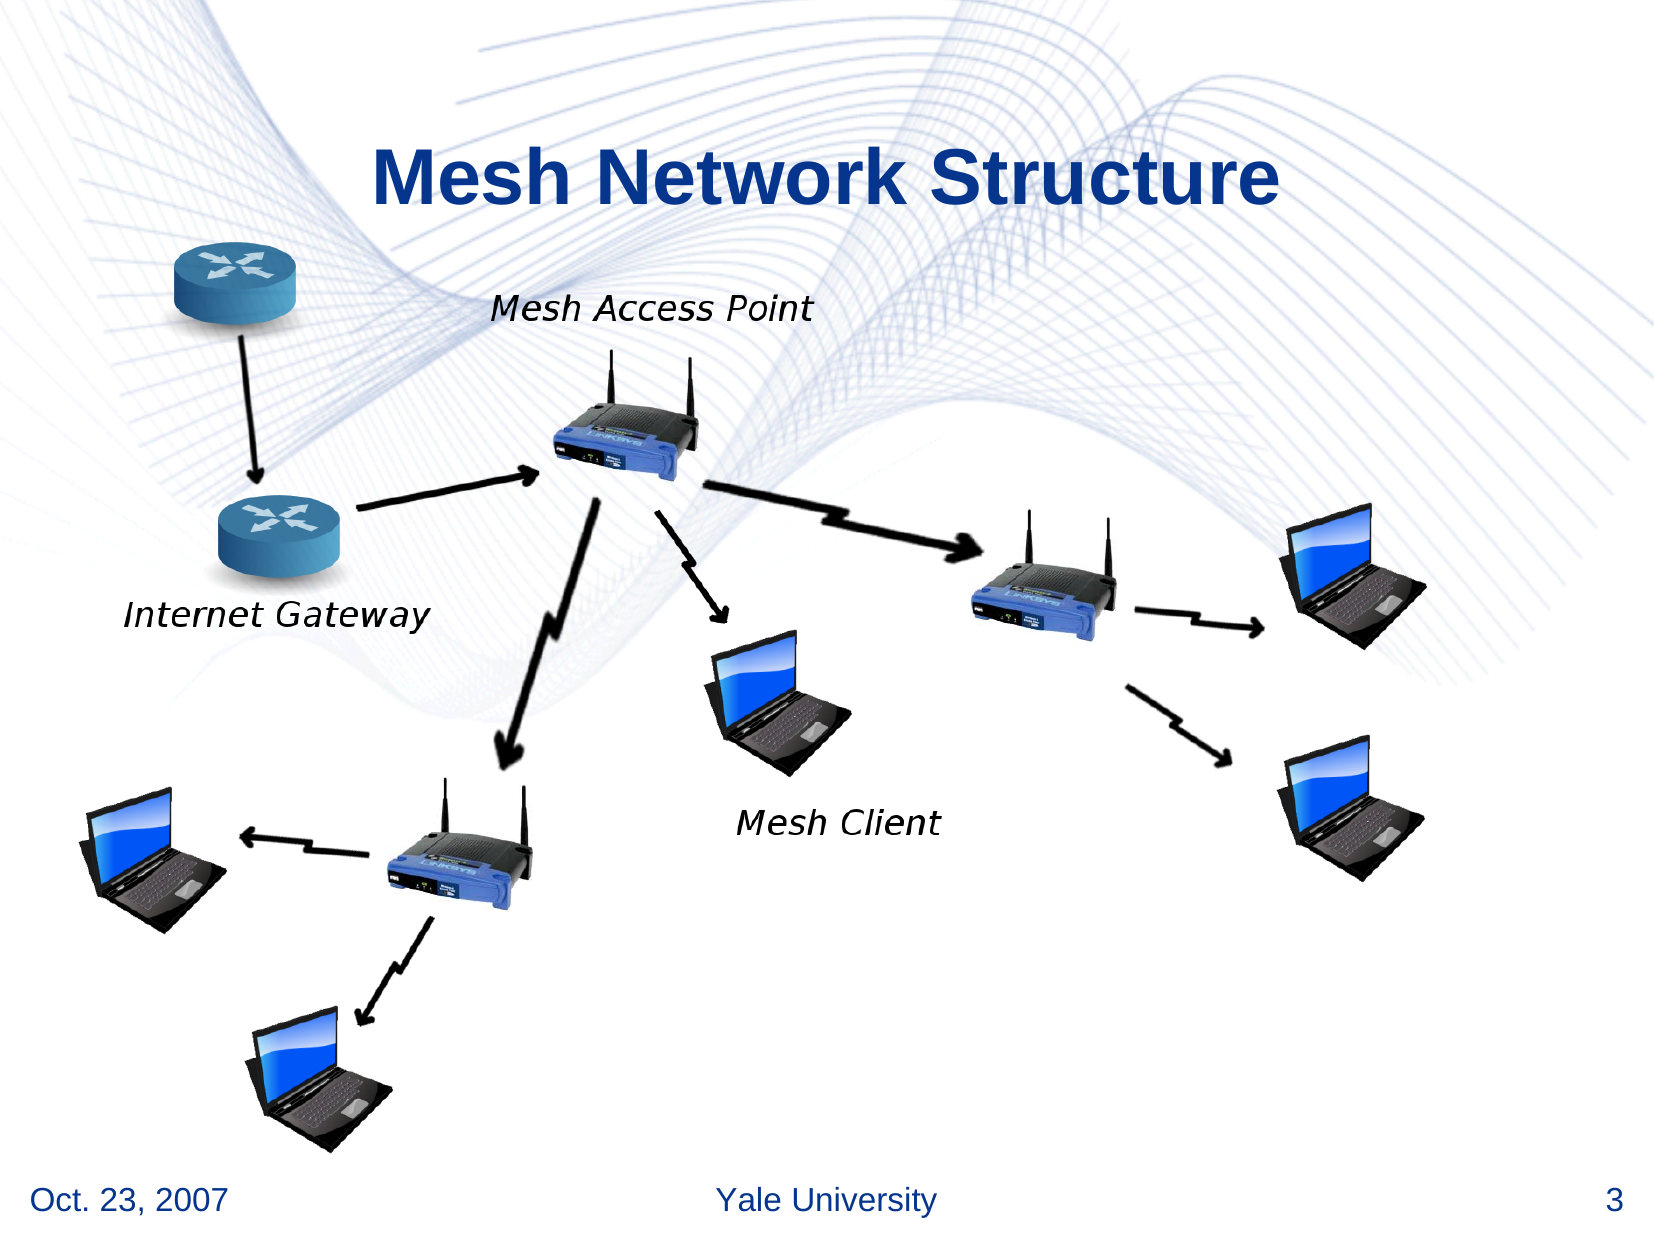

# Mesh Network Structure
Oct. 23, 2007
Yale University
3